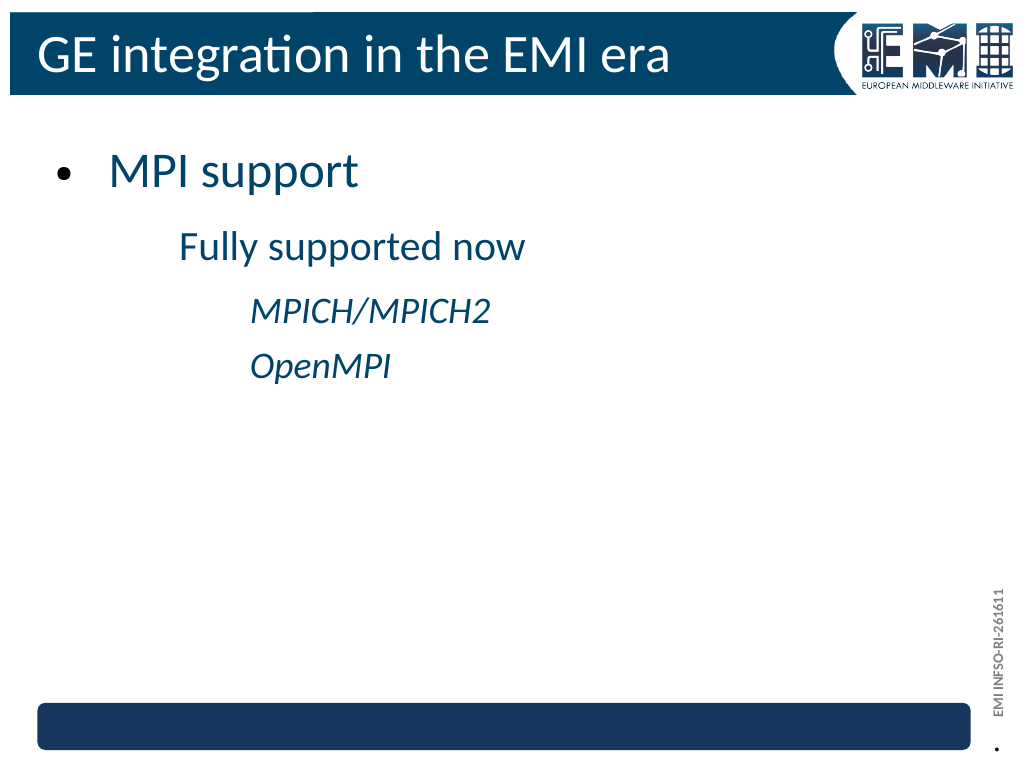

# GE integration in the EMI era
MPI support
Fully supported now
MPICH/MPICH2
OpenMPI